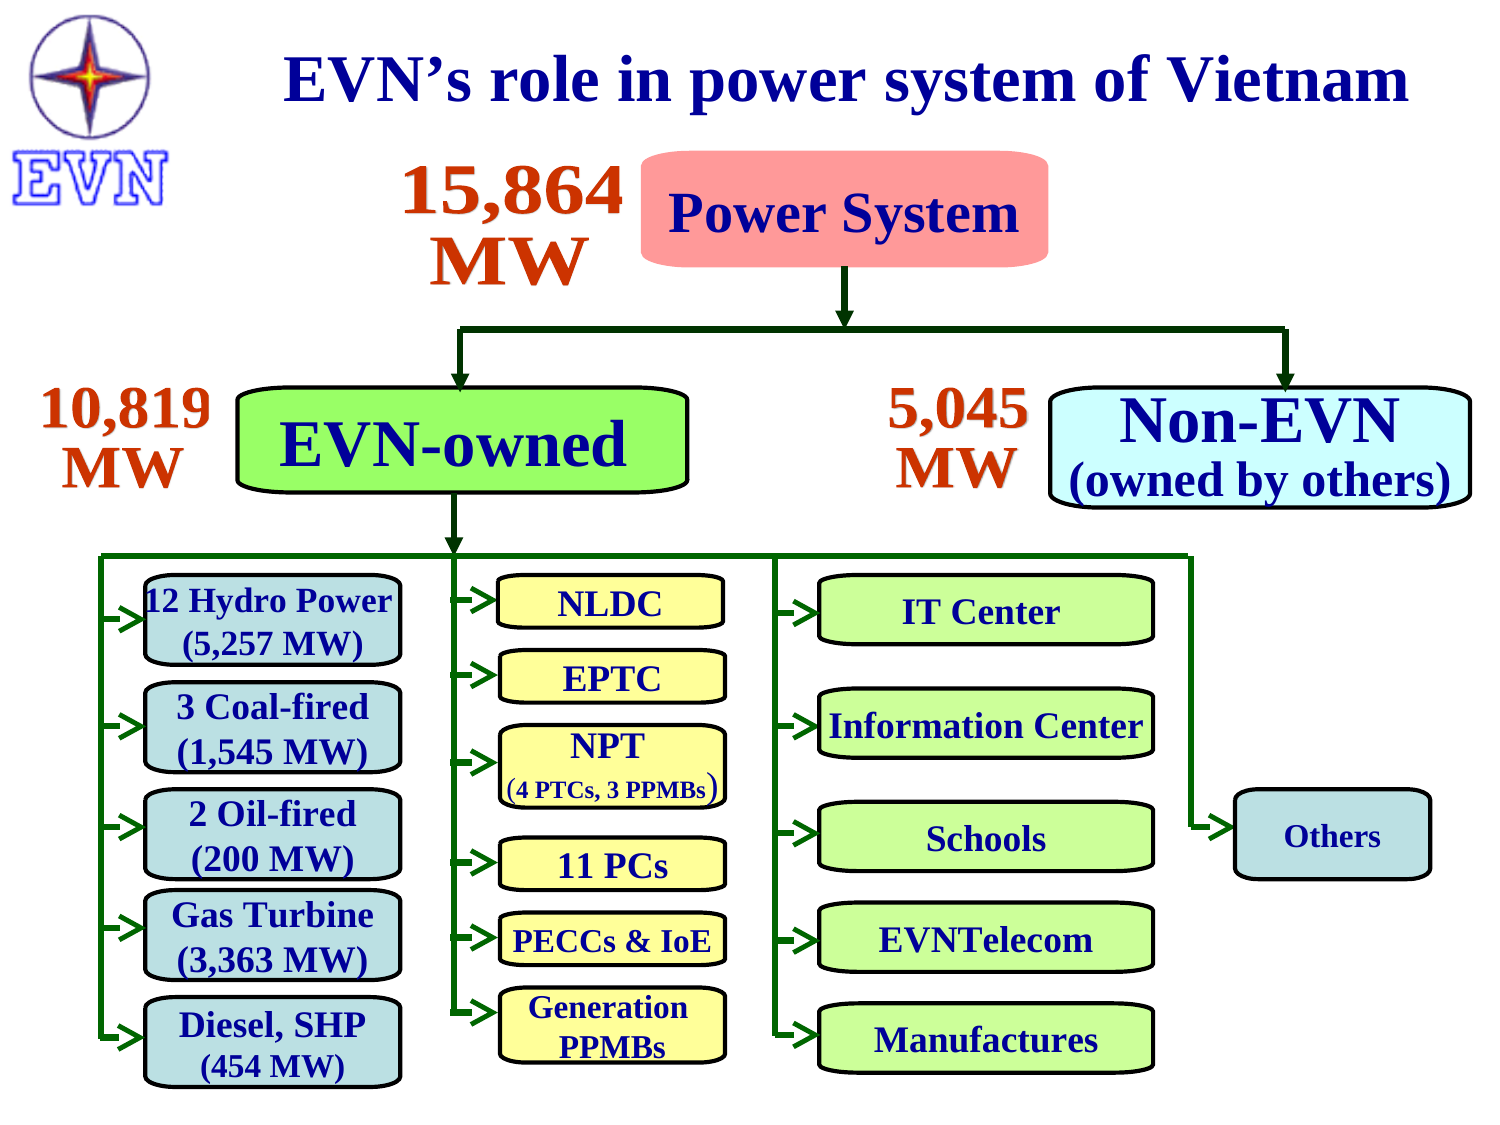

# EVN’s role in power system of Vietnam
Power System
15,864
MW
10,819
MW
EVN-owned
5,045
MW
Non-EVN
(owned by others)
12 Hydro Power
(5,257 MW)
NLDC
IT Center
EPTC
3 Coal-fired
(1,545 MW)
Information Center
NPT
(4 PTCs, 3 PPMBs)
2 Oil-fired
(200 MW)
Others
Schools
11 PCs
Gas Turbine
(3,363 MW)
EVNTelecom
PECCs & IoE
Generation
PPMBs
Diesel, SHP
(454 MW)
Manufactures